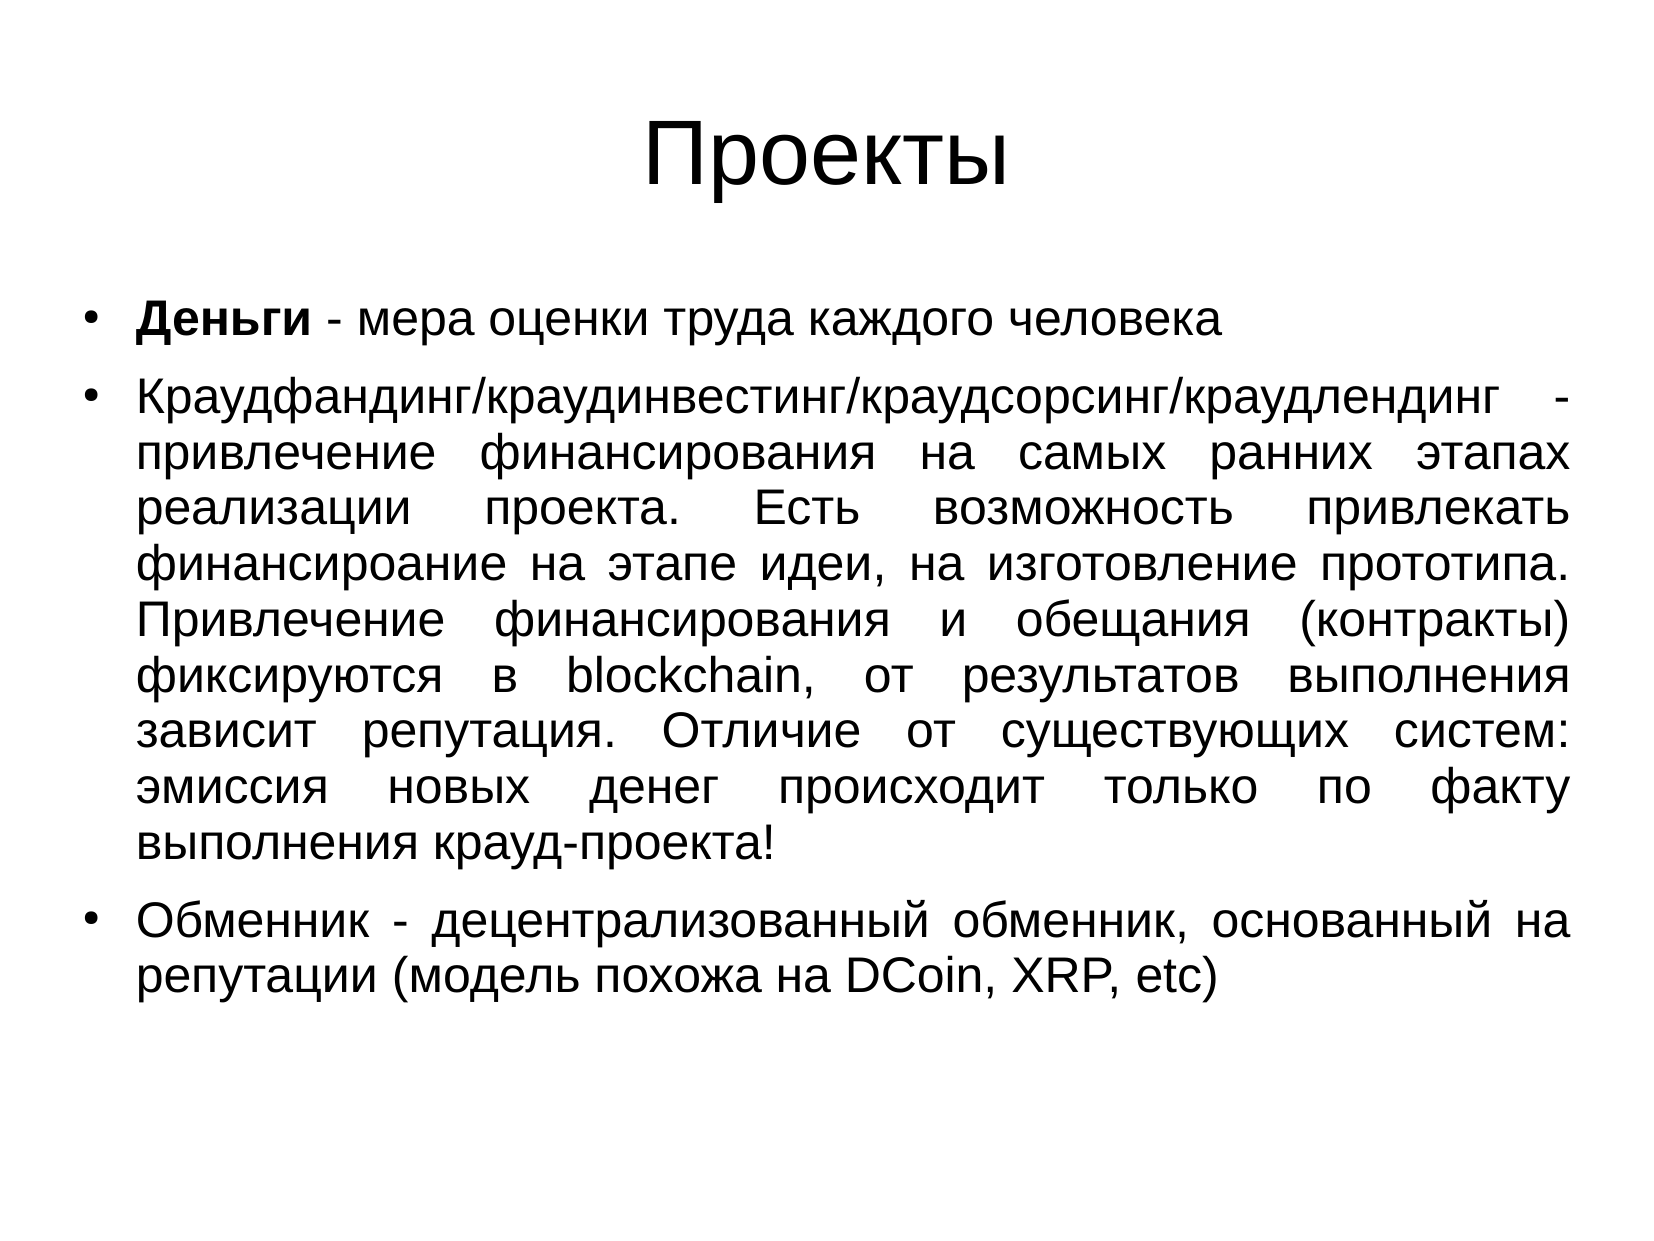

# Проекты
Деньги - мера оценки труда каждого человека
Краудфандинг/краудинвестинг/краудсорсинг/краудлендинг - привлечение финансирования на самых ранних этапах реализации проекта. Есть возможность привлекать финансироание на этапе идеи, на изготовление прототипа. Привлечение финансирования и обещания (контракты) фиксируются в blockchain, от результатов выполнения зависит репутация. Отличие от существующих систем: эмиссия новых денег происходит только по факту выполнения крауд-проекта!
Обменник - децентрализованный обменник, основанный на репутации (модель похожа на DCoin, XRP, etc)